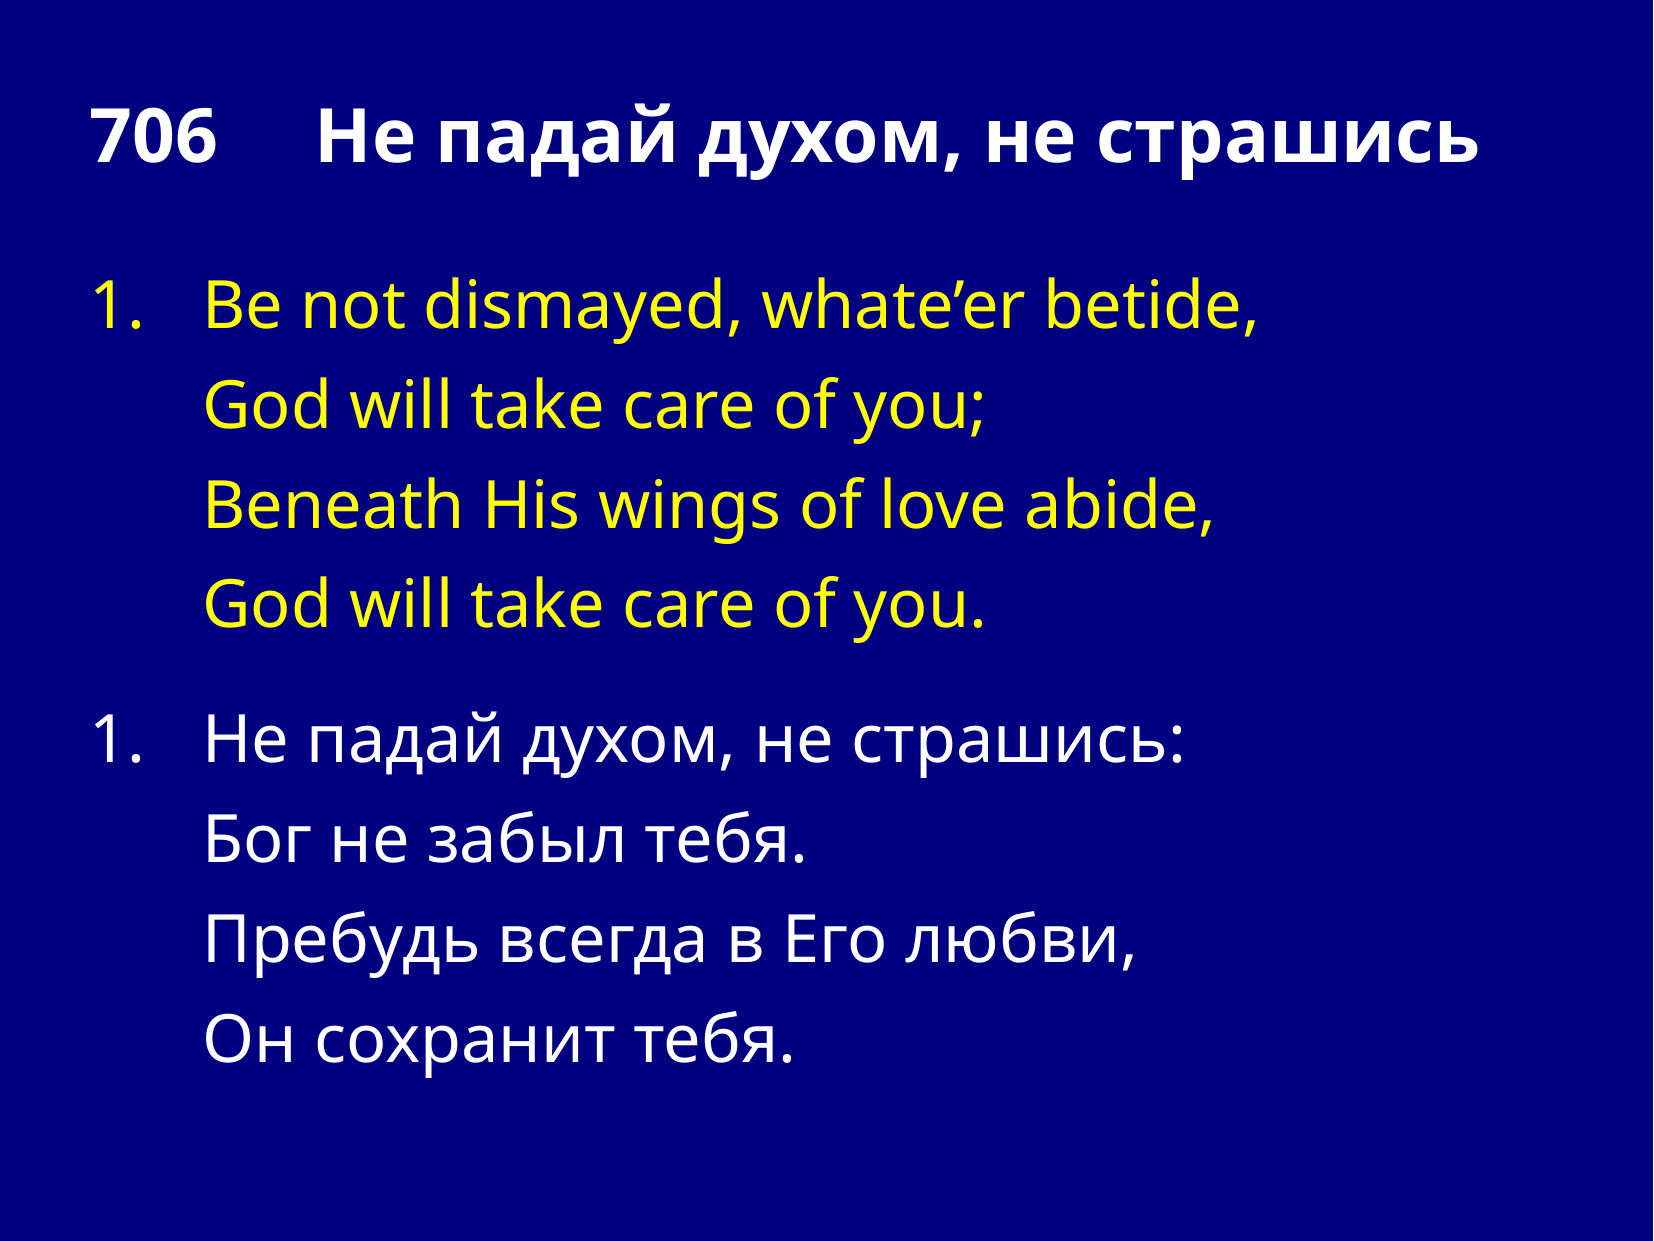

706	Не падай духом, не страшись
1.	Be not dismayed, whate’er betide,
	God will take care of you;
	Beneath His wings of love abide,
	God will take care of you.
1.	Не падай духом, не страшись:
	Бог не забыл тебя.
	Пребудь всегда в Его любви,
	Он сохранит тебя.